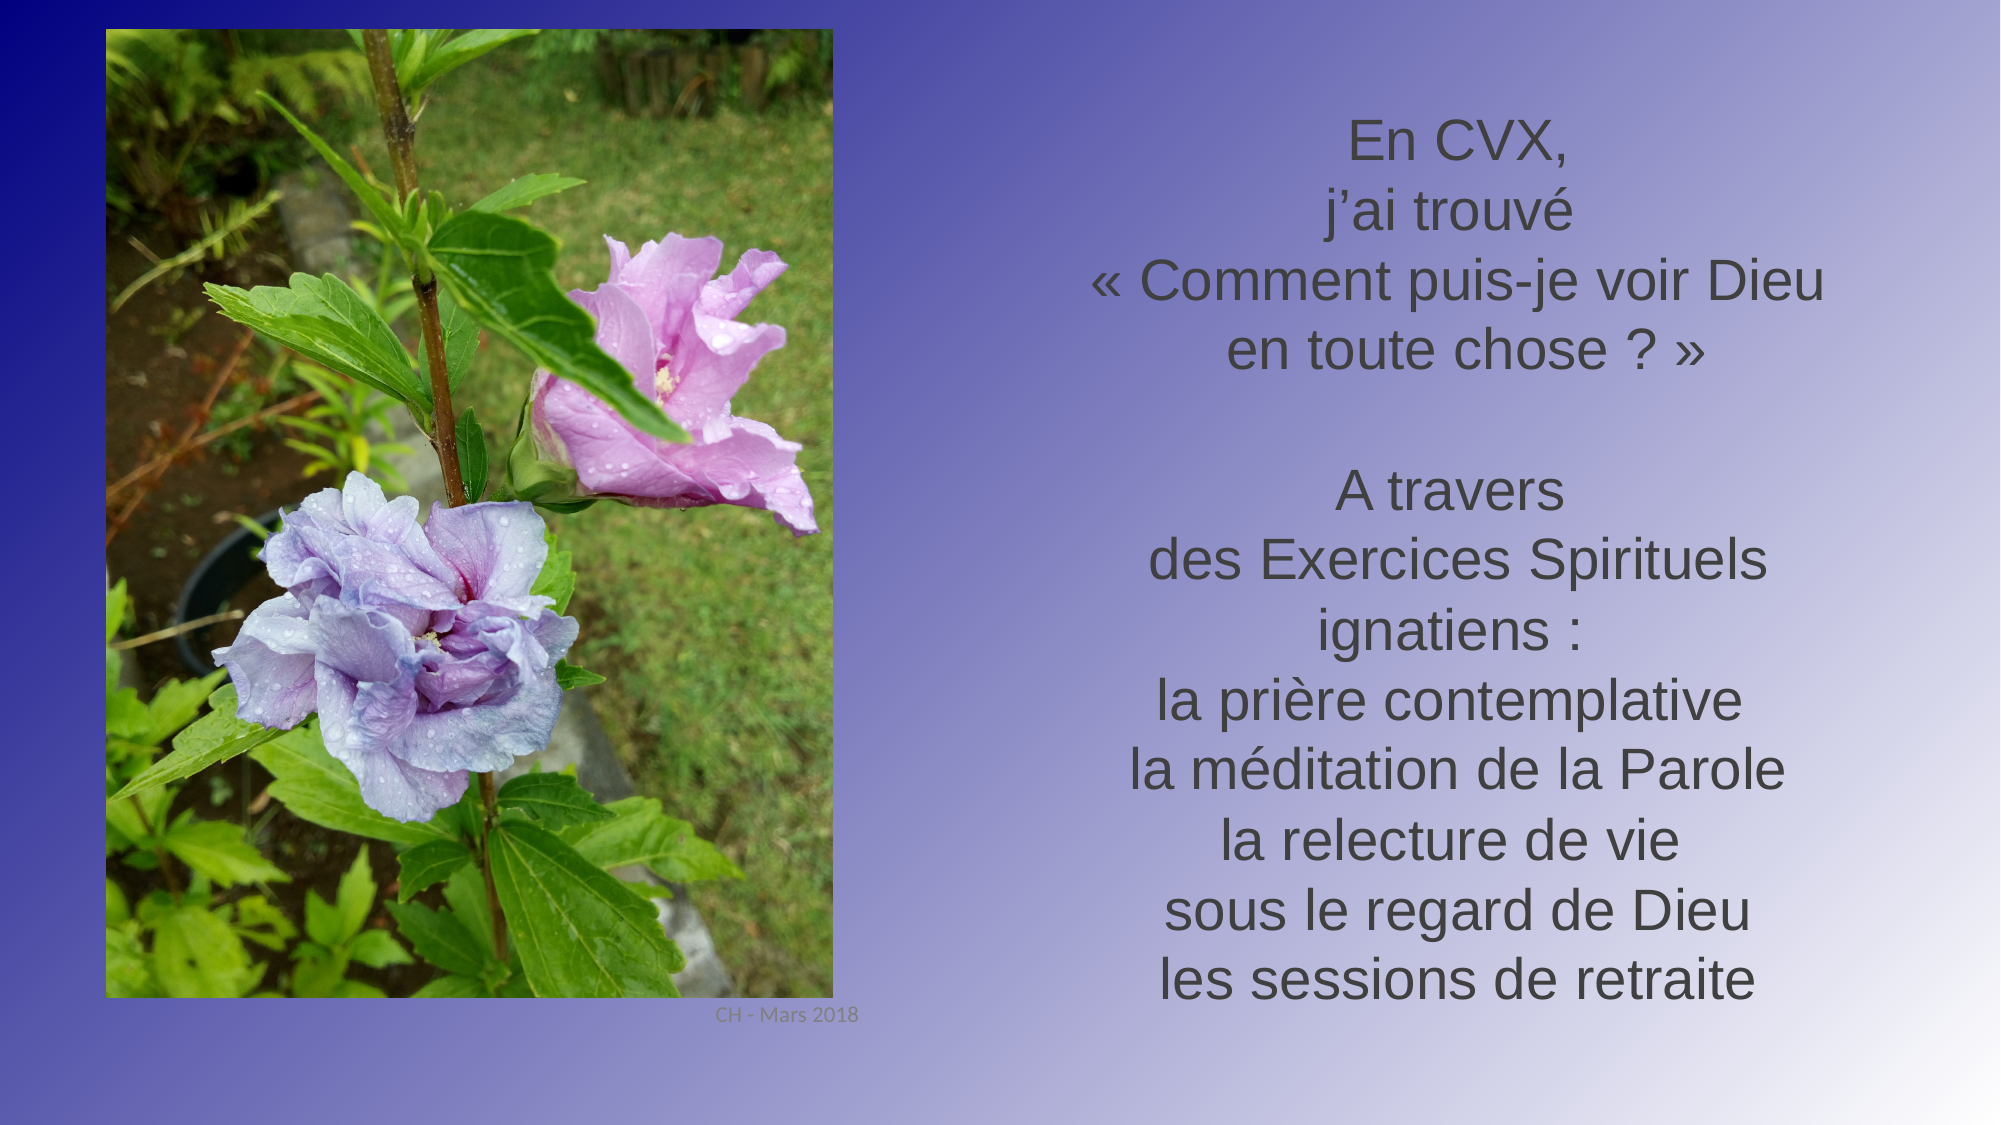

En CVX,
 j’ai trouvé
« Comment puis-je voir Dieu
 en toute chose ? »
A travers
des Exercices Spirituels ignatiens :
la prière contemplative
 la méditation de la Parole
la relecture de vie
sous le regard de Dieu
les sessions de retraite
CH - Mars 2018